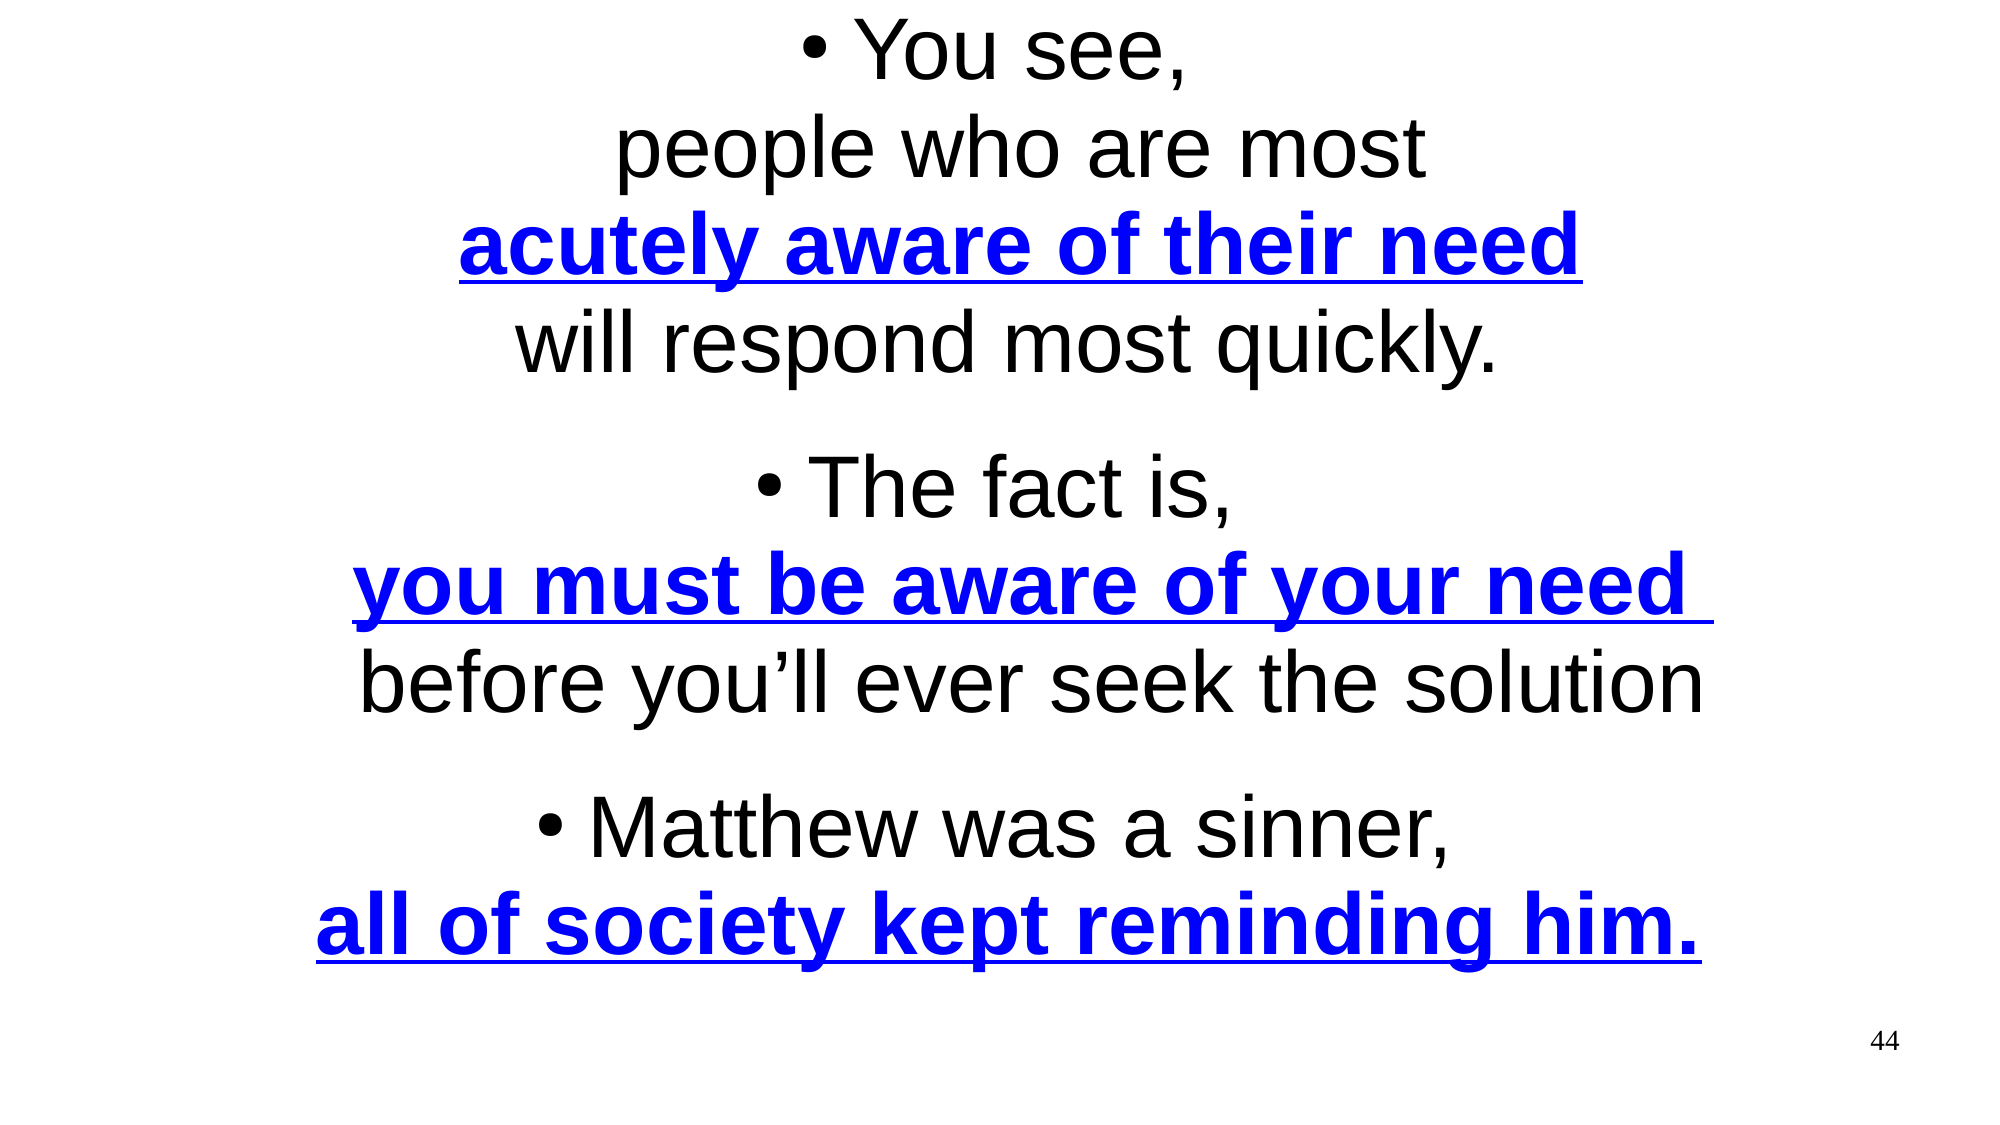

# You see, people who are most acutely aware of their need will respond most quickly.
The fact is,
you must be aware of your need
before you’ll ever seek the solution
Matthew was a sinner,
all of society kept reminding him.
44